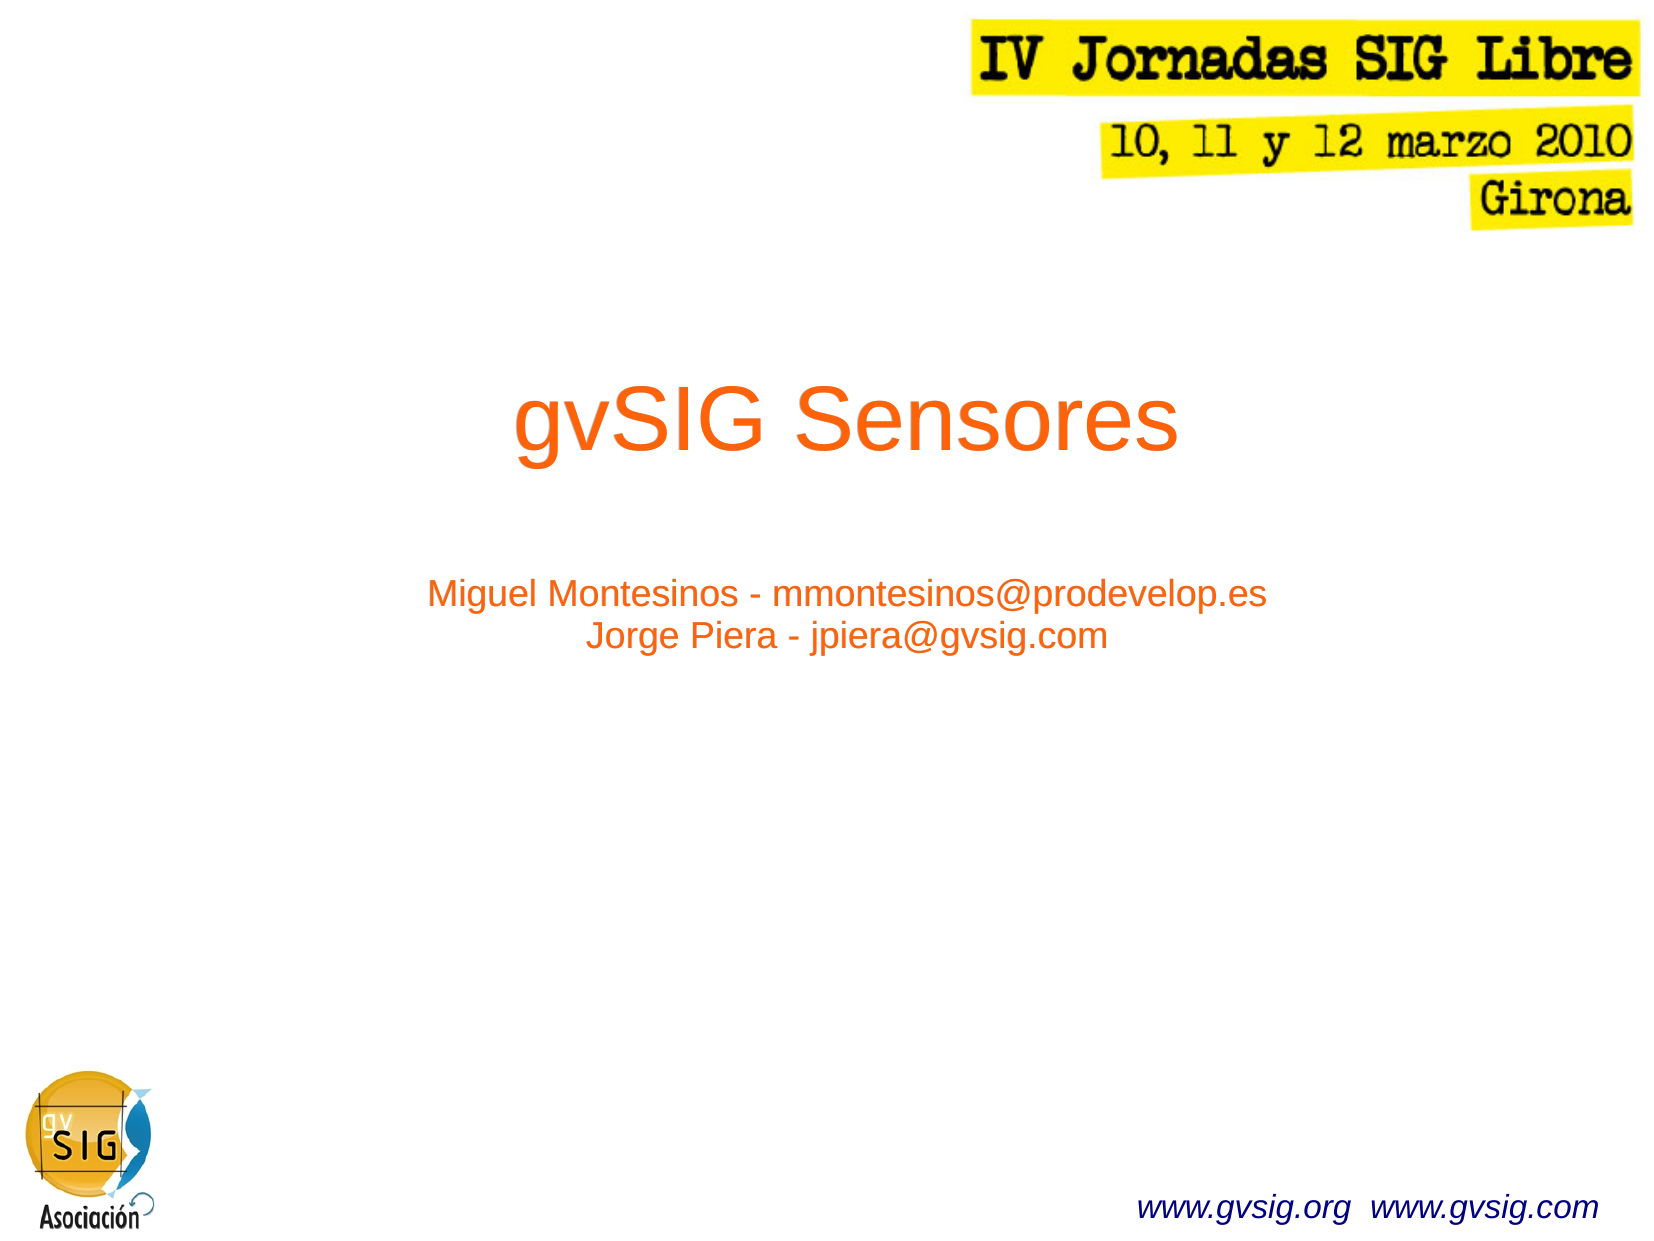

gvSIG Sensores
Miguel Montesinos - mmontesinos@prodevelop.es
Jorge Piera - jpiera@gvsig.com